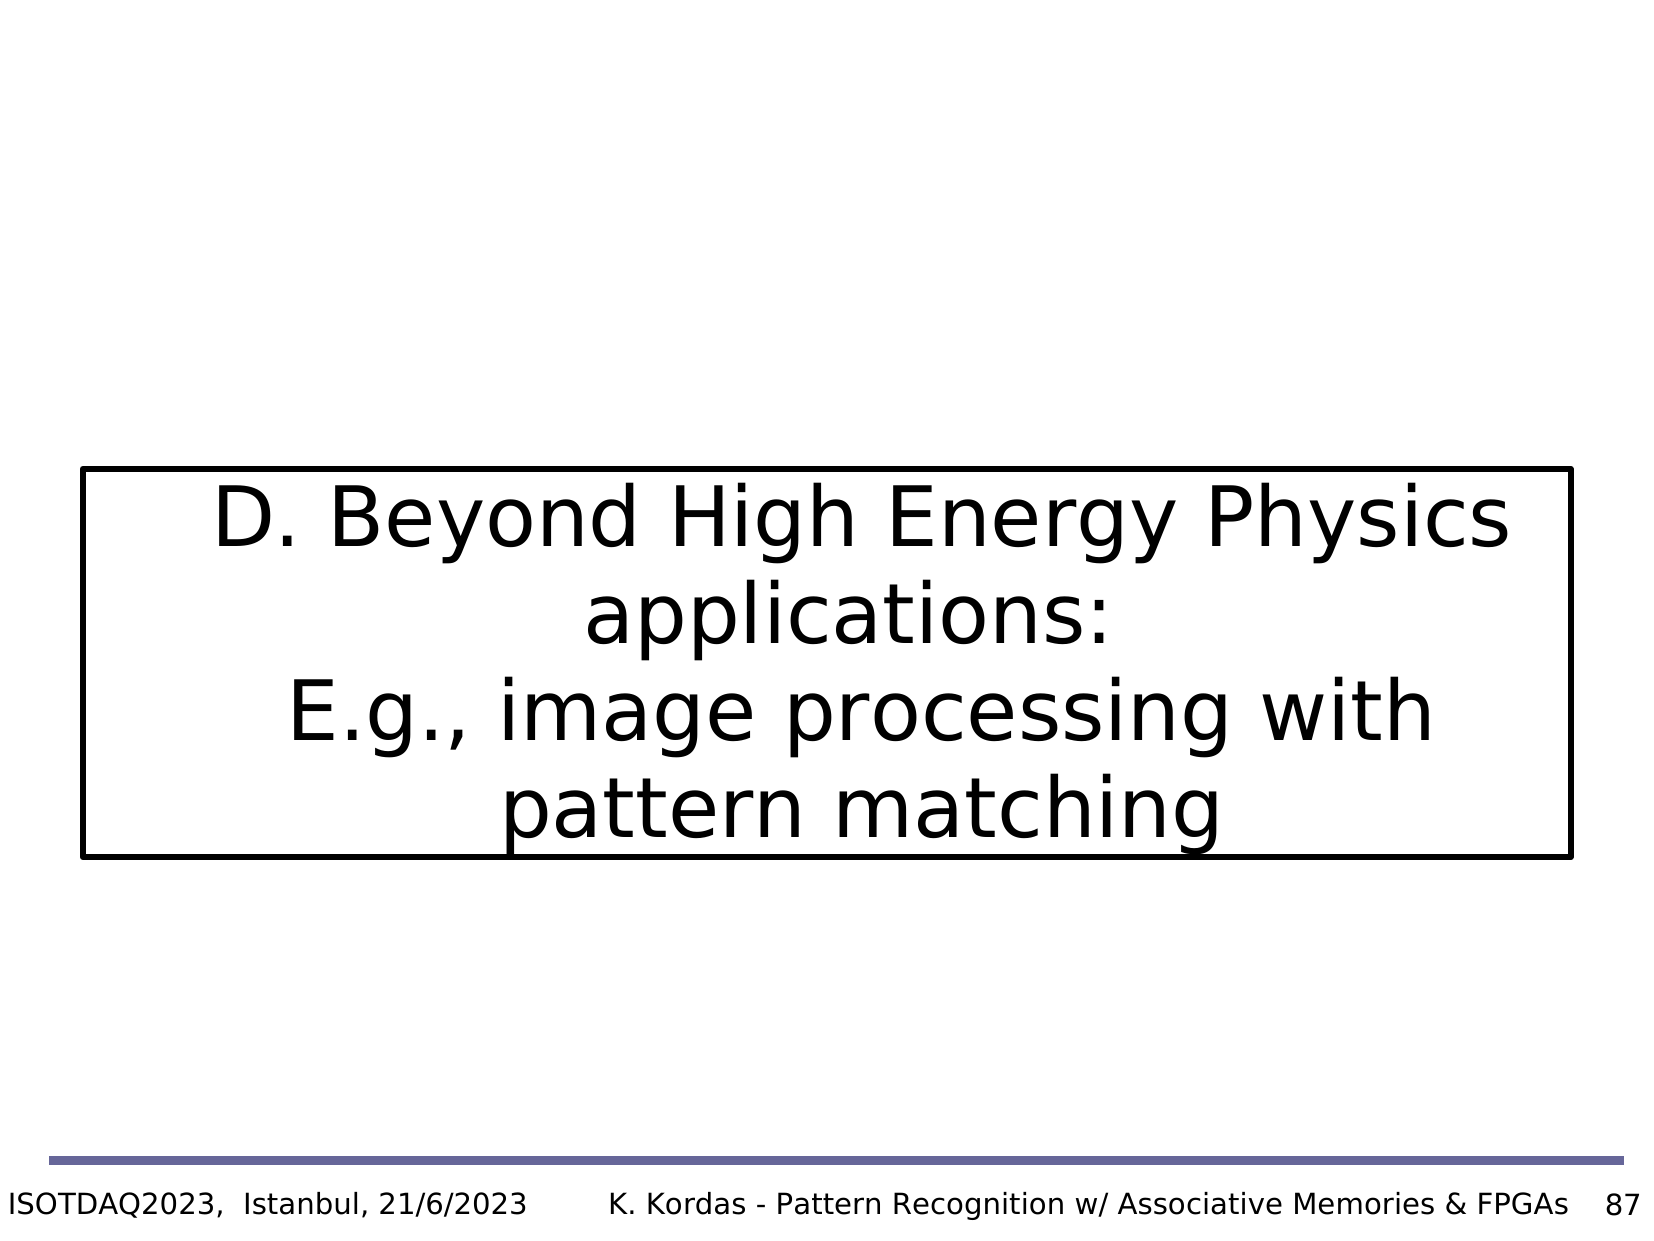

# D. Beyond High Energy Physics applications: E.g., image processing with pattern matching
ISOTDAQ2023, Istanbul, 21/6/2023
K. Kordas - Pattern Recognition w/ Associative Memories & FPGAs
87